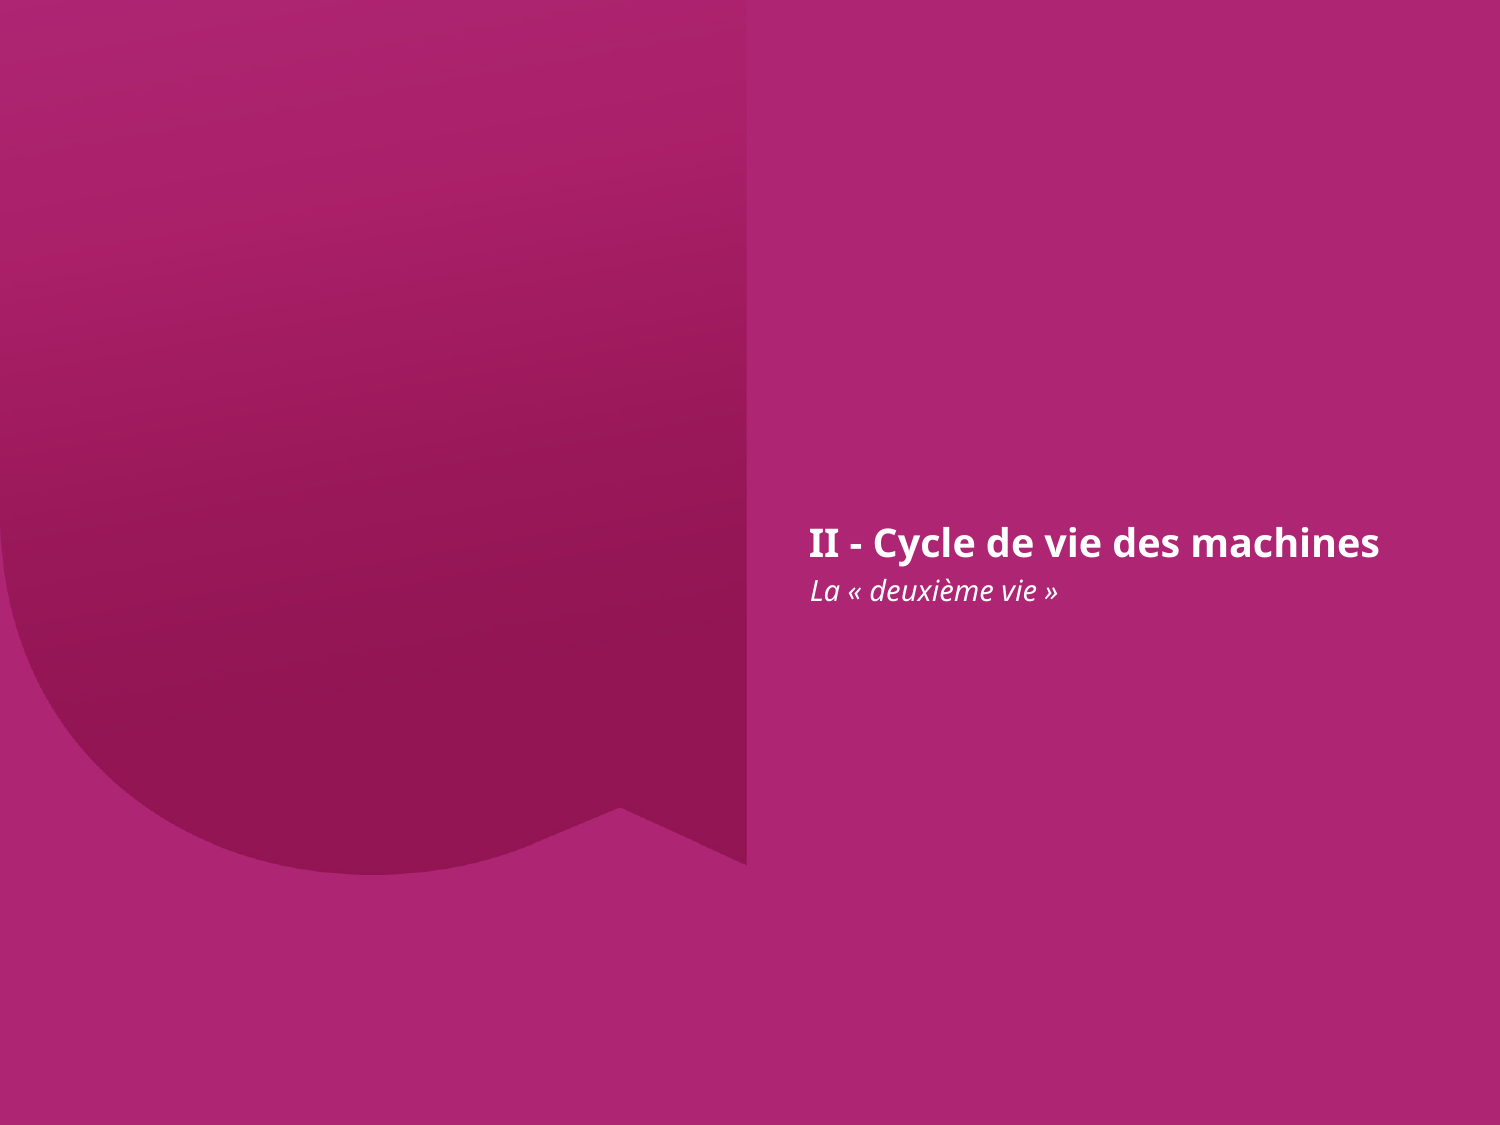

# II - Cycle de vie des machines
La « deuxième vie »